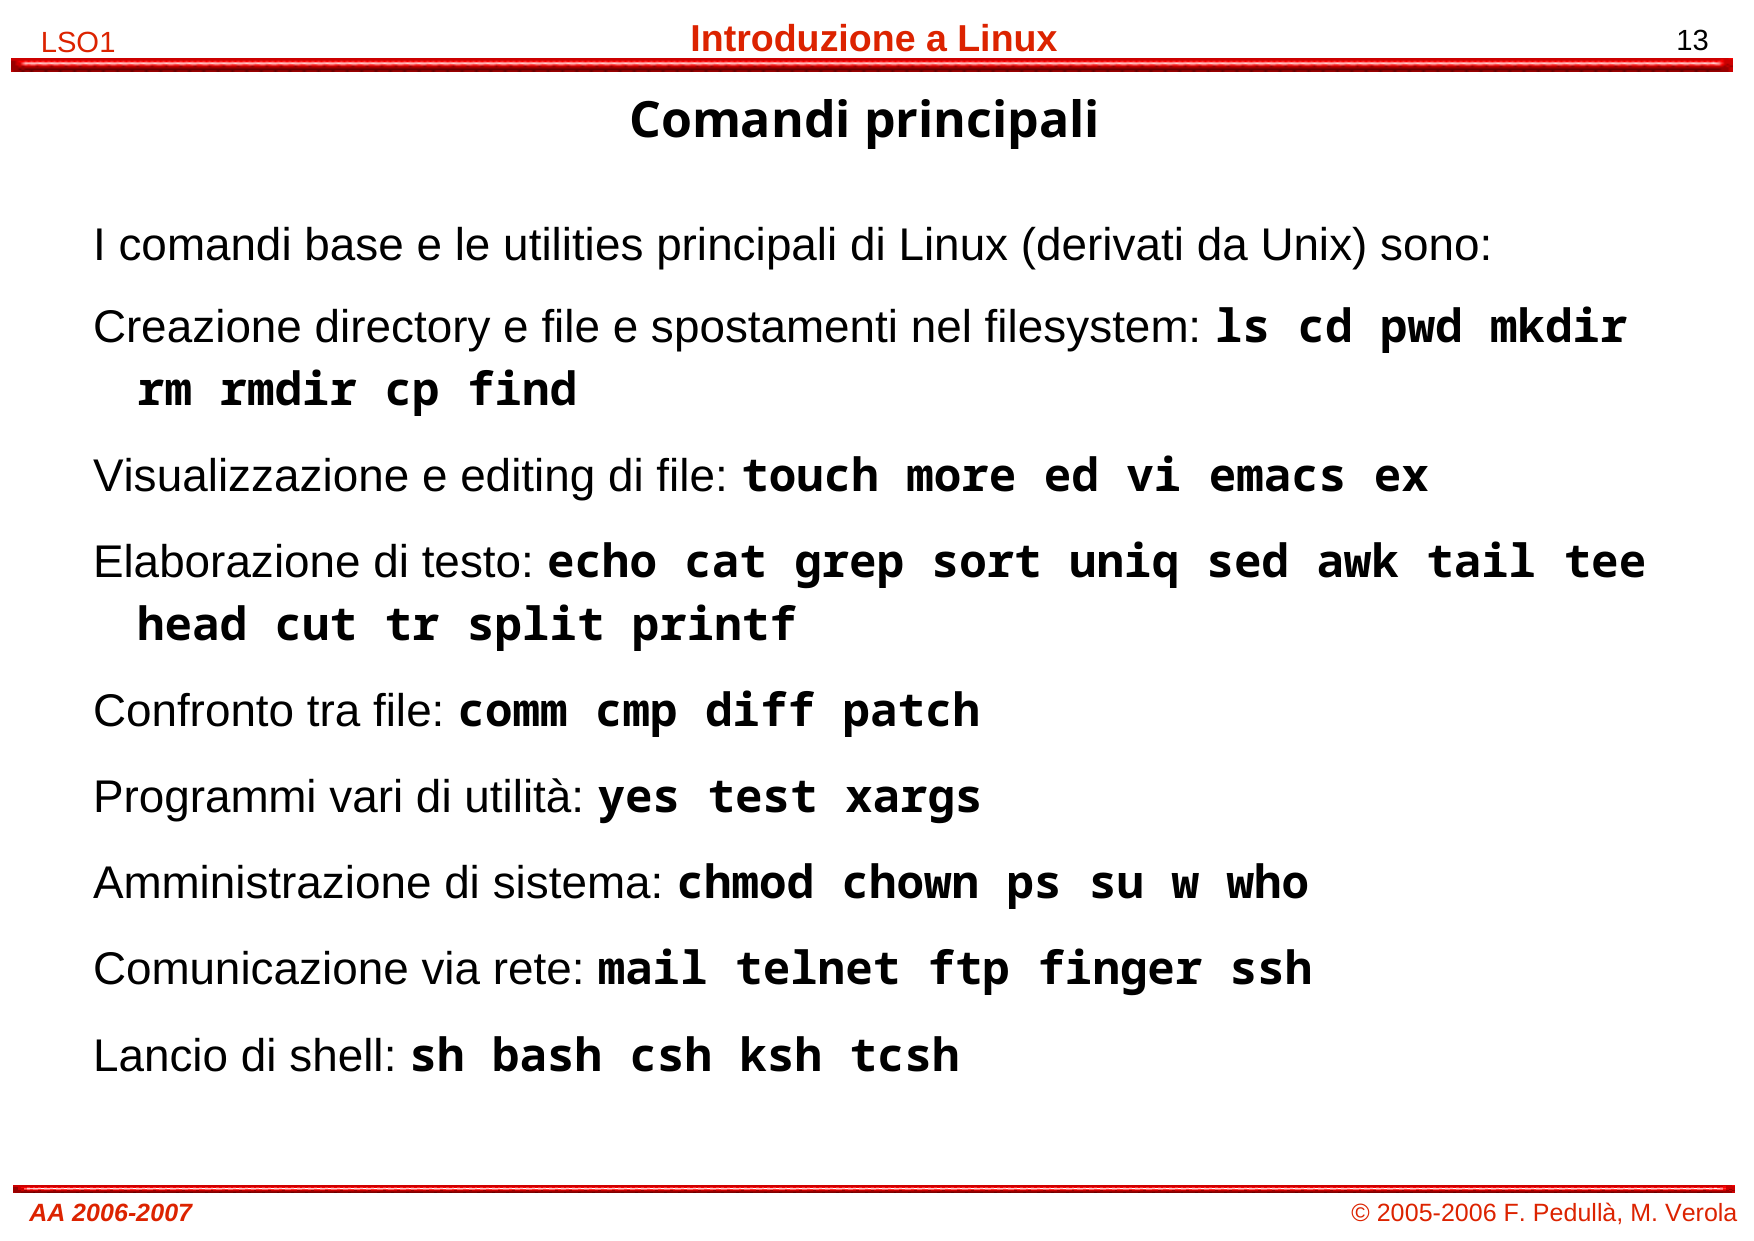

# Comandi principali
I comandi base e le utilities principali di Linux (derivati da Unix) sono:
Creazione directory e file e spostamenti nel filesystem: ls cd pwd mkdir rm rmdir cp find
Visualizzazione e editing di file: touch more ed vi emacs ex
Elaborazione di testo: echo cat grep sort uniq sed awk tail tee head cut tr split printf
Confronto tra file: comm cmp diff patch
Programmi vari di utilità: yes test xargs
Amministrazione di sistema: chmod chown ps su w who
Comunicazione via rete: mail telnet ftp finger ssh
Lancio di shell: sh bash csh ksh tcsh